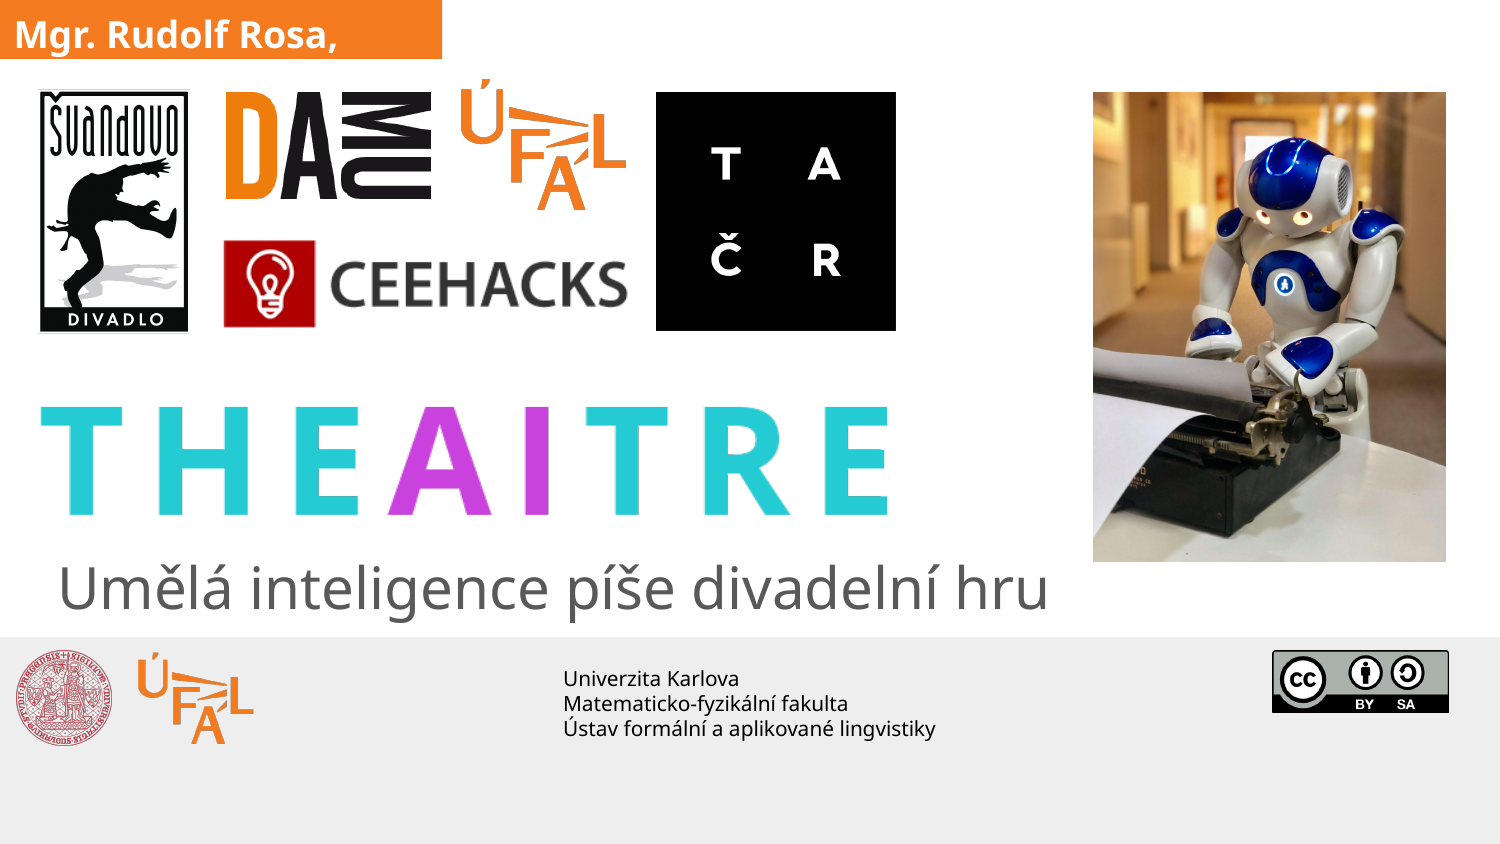

Mgr. Rudolf Rosa, Ph.D.
# Umělá inteligence píše divadelní hru